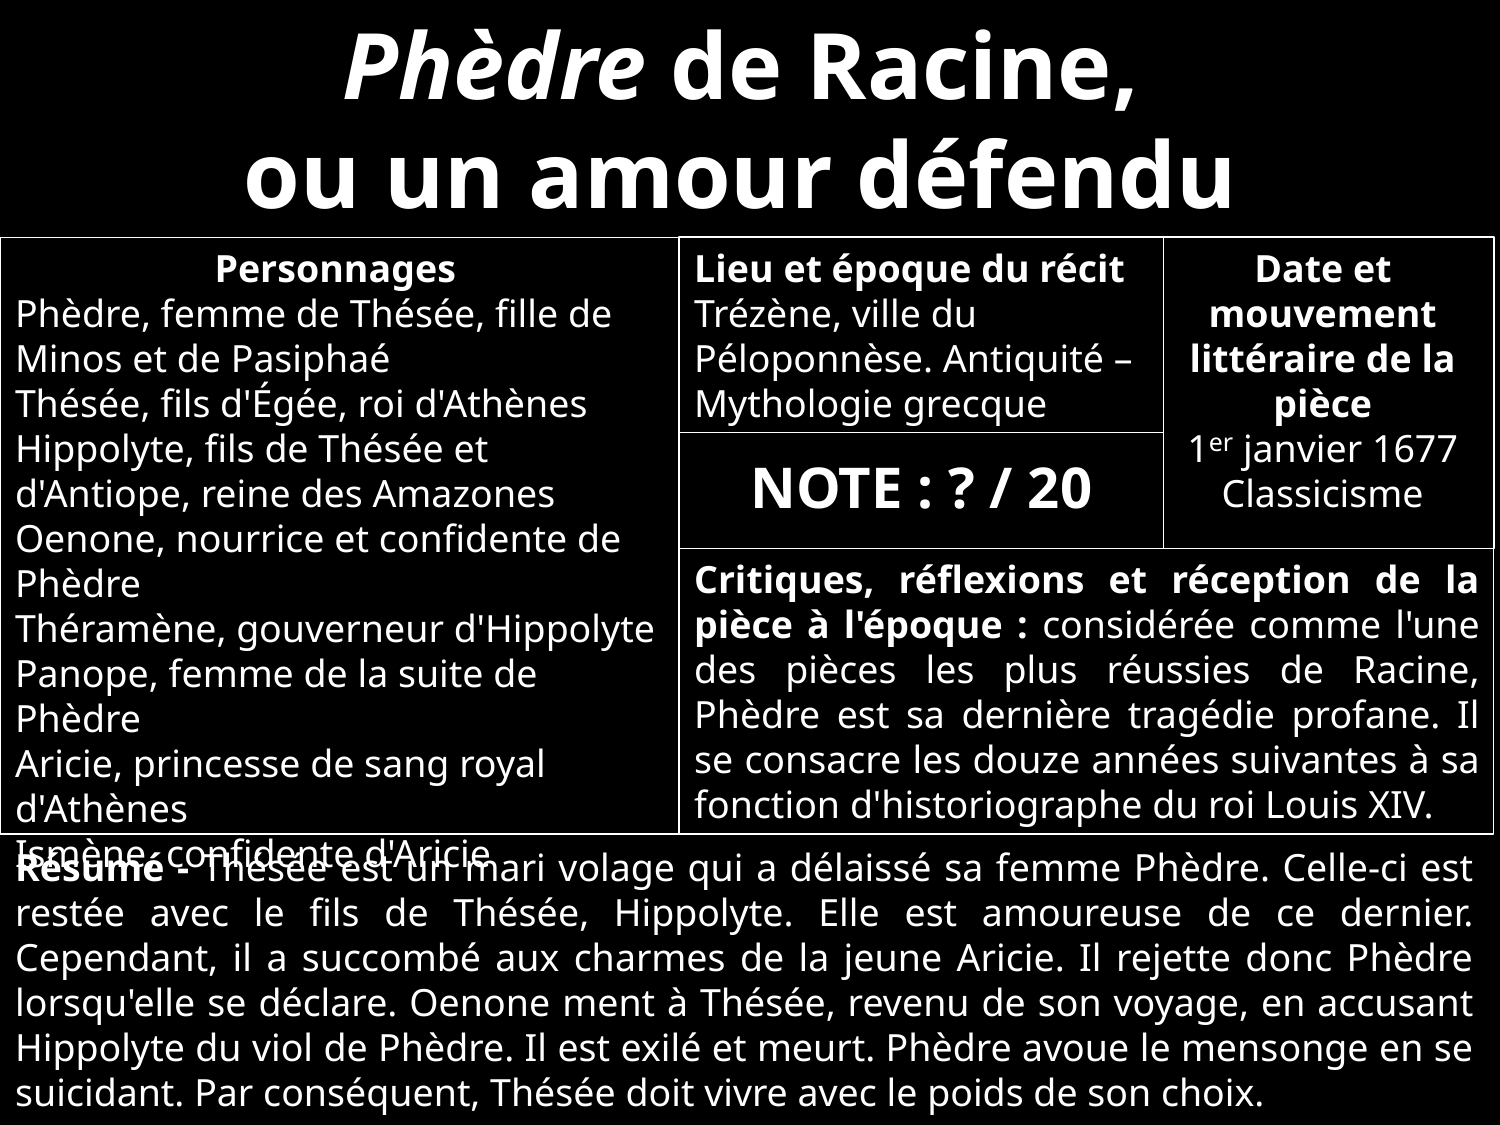

Phèdre de Racine,
ou un amour défendu
Personnages
Phèdre, femme de Thésée, fille de Minos et de Pasiphaé
Thésée, fils d'Égée, roi d'Athènes
Hippolyte, fils de Thésée et d'Antiope, reine des Amazones
Oenone, nourrice et confidente de Phèdre
Théramène, gouverneur d'Hippolyte
Panope, femme de la suite de Phèdre
Aricie, princesse de sang royal d'Athènes
Ismène, confidente d'Aricie
Lieu et époque du récit
Trézène, ville du Péloponnèse. Antiquité – Mythologie grecque
Date et mouvement littéraire de la pièce
1er janvier 1677
Classicisme
NOTE : ? / 20
Critiques, réflexions et réception de la pièce à l'époque : considérée comme l'une des pièces les plus réussies de Racine, Phèdre est sa dernière tragédie profane. Il se consacre les douze années suivantes à sa fonction d'historiographe du roi Louis XIV.
Résumé - Thésée est un mari volage qui a délaissé sa femme Phèdre. Celle-ci est restée avec le fils de Thésée, Hippolyte. Elle est amoureuse de ce dernier. Cependant, il a succombé aux charmes de la jeune Aricie. Il rejette donc Phèdre lorsqu'elle se déclare. Oenone ment à Thésée, revenu de son voyage, en accusant Hippolyte du viol de Phèdre. Il est exilé et meurt. Phèdre avoue le mensonge en se suicidant. Par conséquent, Thésée doit vivre avec le poids de son choix.